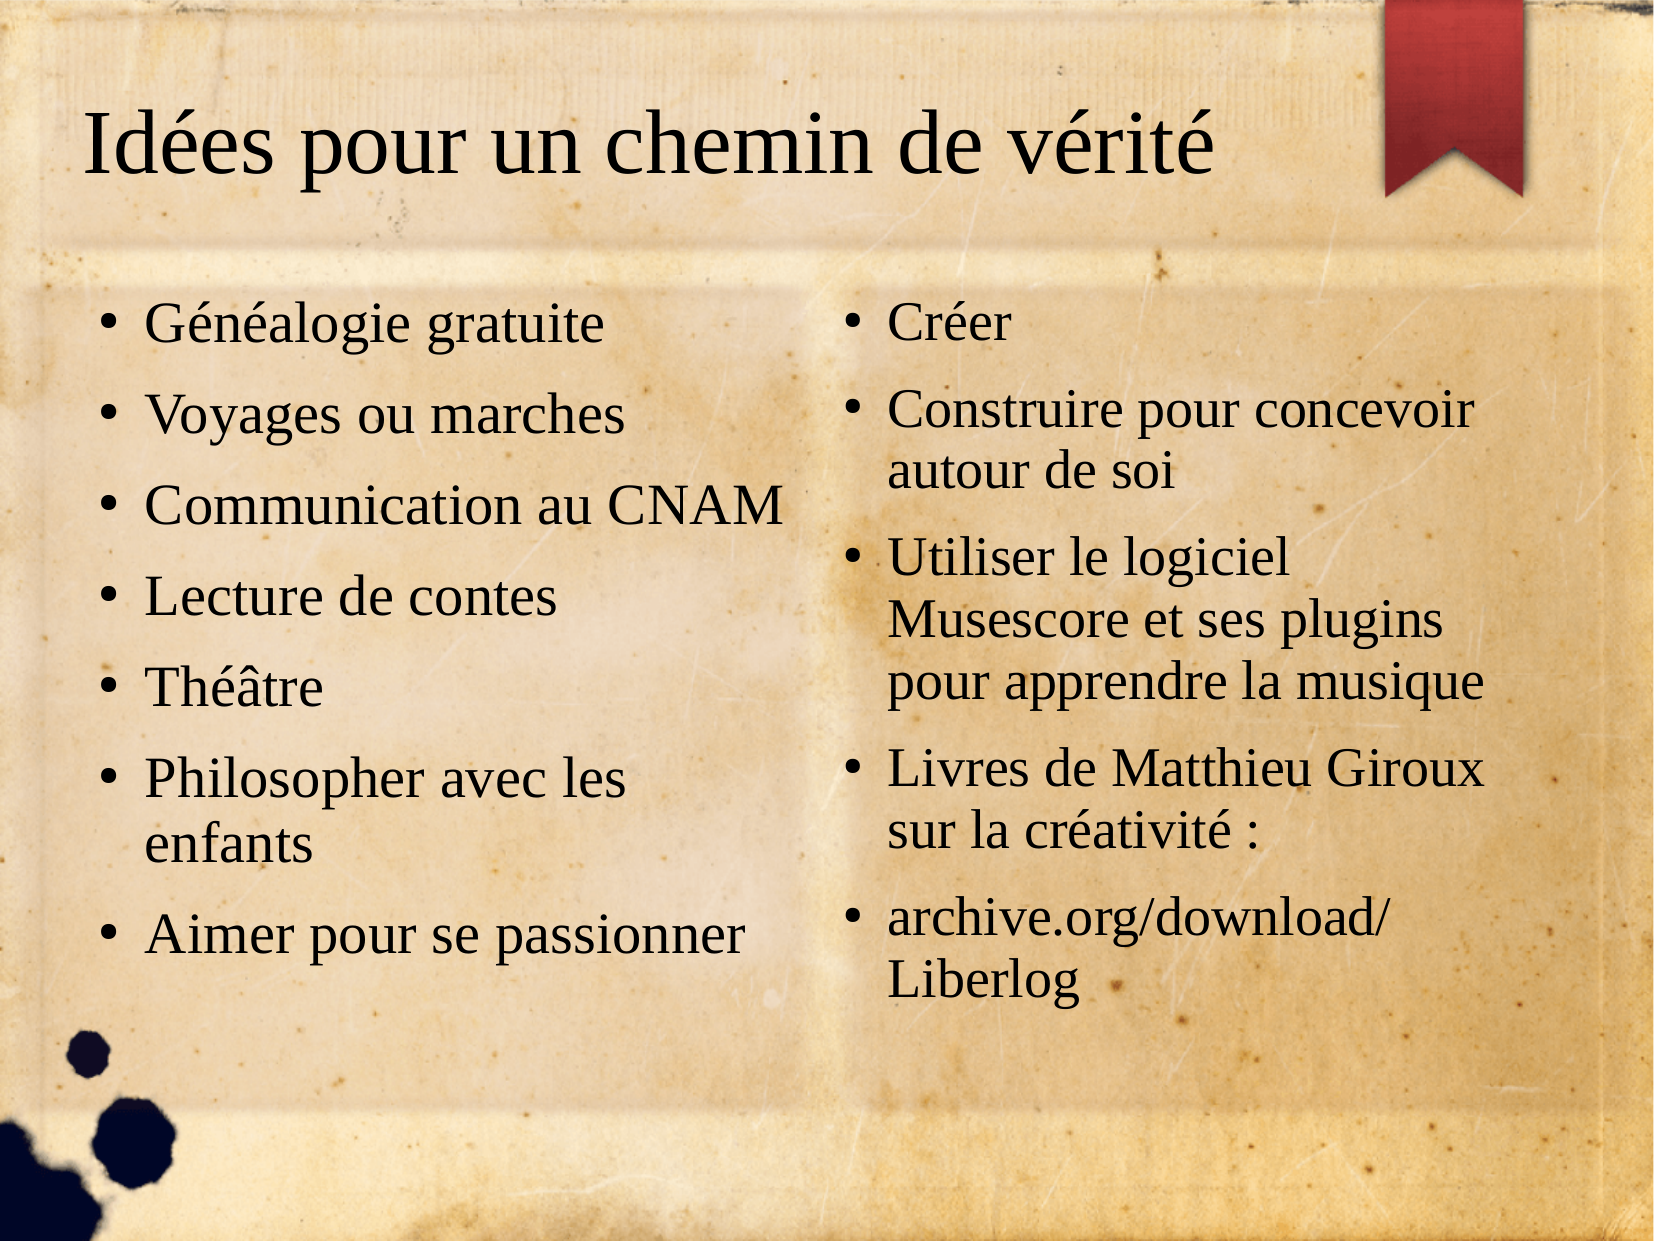

# Idées pour un chemin de vérité
Généalogie gratuite
Voyages ou marches
Communication au CNAM
Lecture de contes
Théâtre
Philosopher avec les enfants
Aimer pour se passionner
Créer
Construire pour concevoir autour de soi
Utiliser le logiciel Musescore et ses plugins pour apprendre la musique
Livres de Matthieu Giroux sur la créativité :
archive.org/download/Liberlog